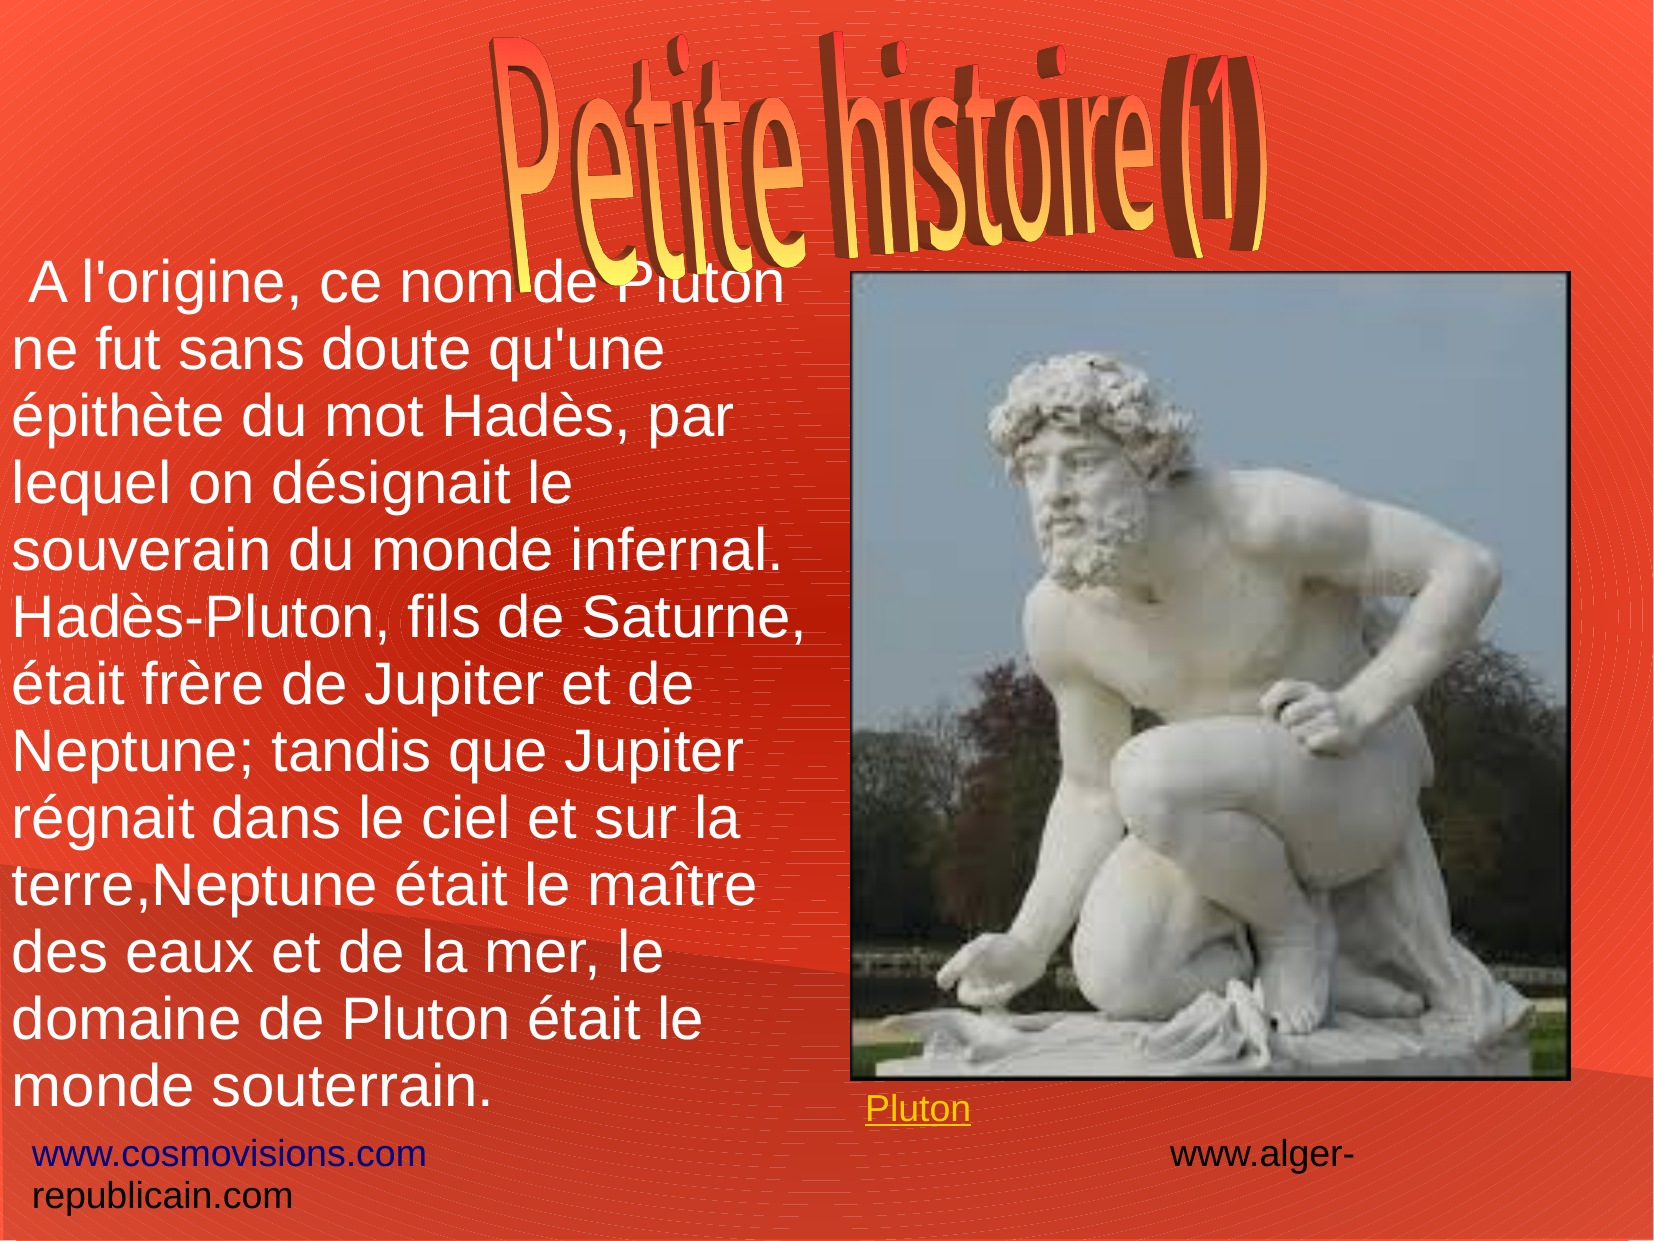

Petite histoire (1)
# A l'origine, ce nom de Pluton ne fut sans doute qu'une épithète du mot Hadès, par lequel on désignait le souverain du monde infernal. Hadès-Pluton, fils de Saturne, était frère de Jupiter et de Neptune; tandis que Jupiter régnait dans le ciel et sur la terre,Neptune était le maître des eaux et de la mer, le domaine de Pluton était le monde souterrain.
Pluton
www.cosmovisions.com www.alger-republicain.com